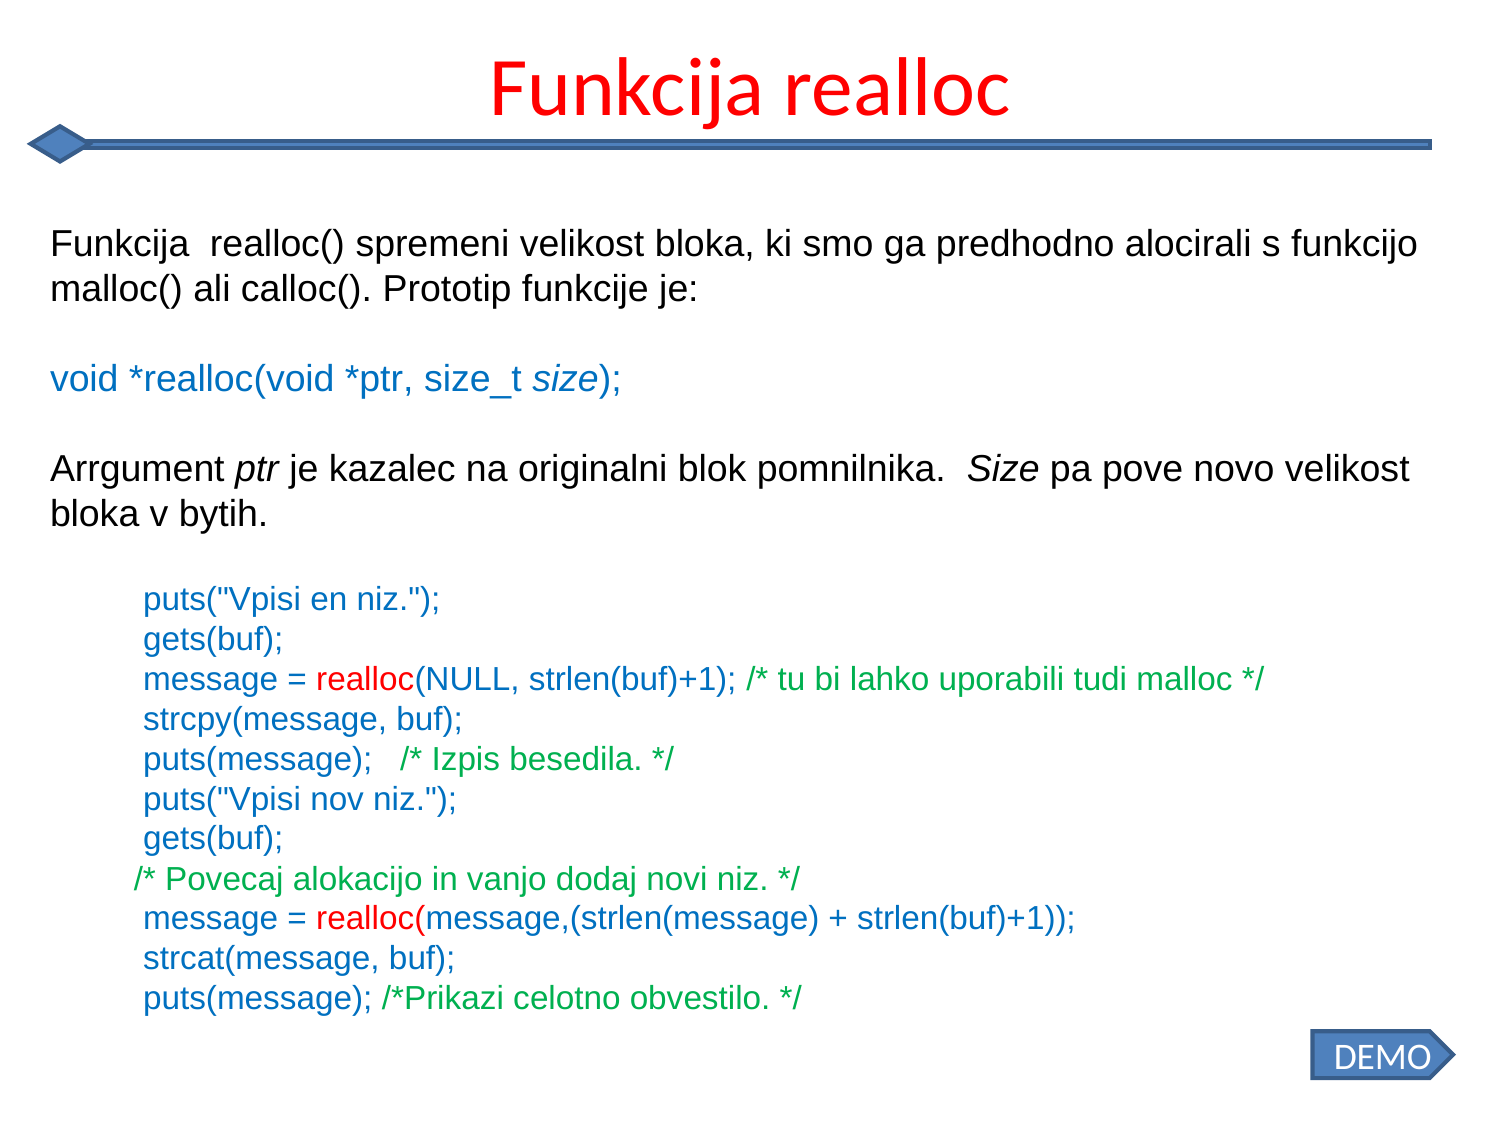

# Funkcija realloc
Funkcija realloc() spremeni velikost bloka, ki smo ga predhodno alocirali s funkcijo malloc() ali calloc(). Prototip funkcije je:
void *realloc(void *ptr, size_t size);
Arrgument ptr je kazalec na originalni blok pomnilnika. Size pa pove novo velikost bloka v bytih.
 puts("Vpisi en niz.");
 gets(buf);
 message = realloc(NULL, strlen(buf)+1); /* tu bi lahko uporabili tudi malloc */
 strcpy(message, buf);
 puts(message); /* Izpis besedila. */
 puts("Vpisi nov niz.");
 gets(buf);
 /* Povecaj alokacijo in vanjo dodaj novi niz. */
 message = realloc(message,(strlen(message) + strlen(buf)+1));
 strcat(message, buf);
 puts(message); /*Prikazi celotno obvestilo. */
DEMO